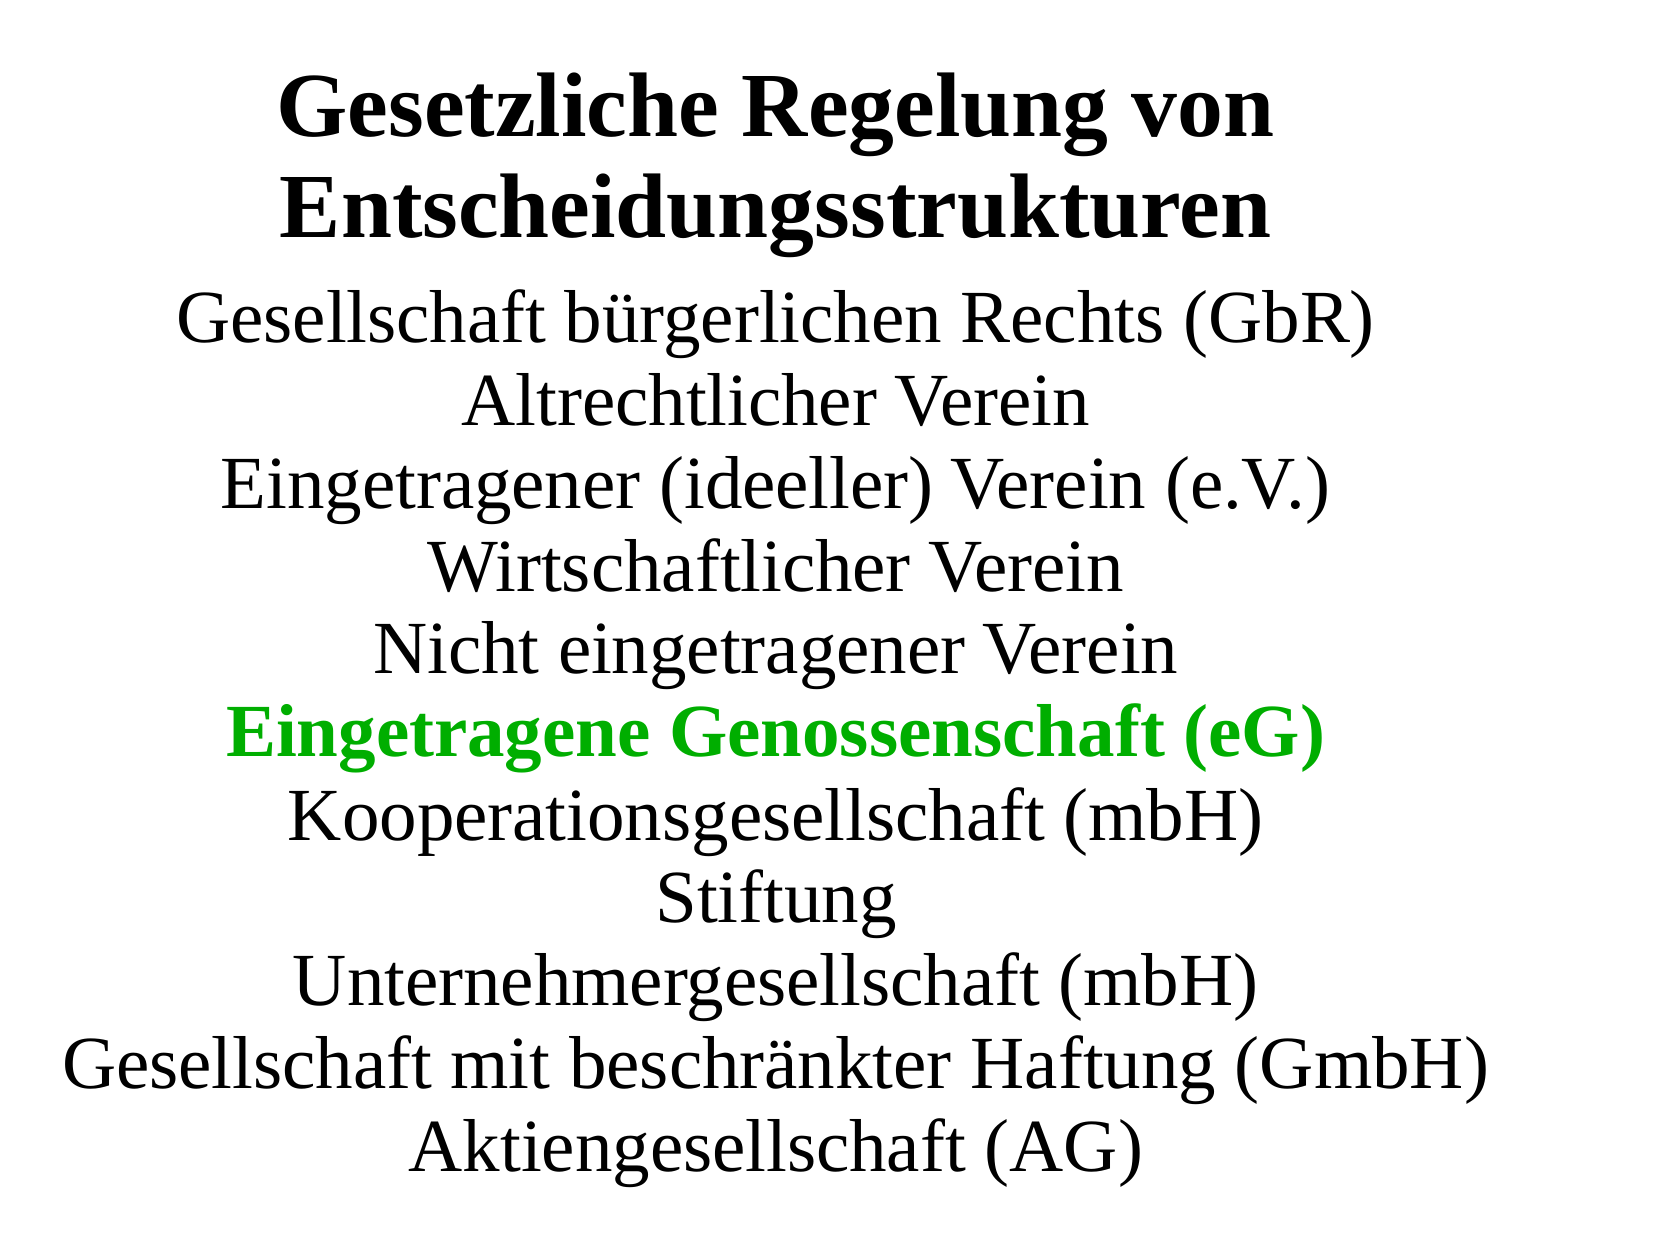

Gesetzliche Regelung von Entscheidungsstrukturen
Gesellschaft bürgerlichen Rechts (GbR)
Altrechtlicher Verein
Eingetragener (ideeller) Verein (e.V.)
Wirtschaftlicher Verein
Nicht eingetragener Verein
Eingetragene Genossenschaft (eG)
Kooperationsgesellschaft (mbH)
Stiftung
Unternehmergesellschaft (mbH)
Gesellschaft mit beschränkter Haftung (GmbH)
Aktiengesellschaft (AG)